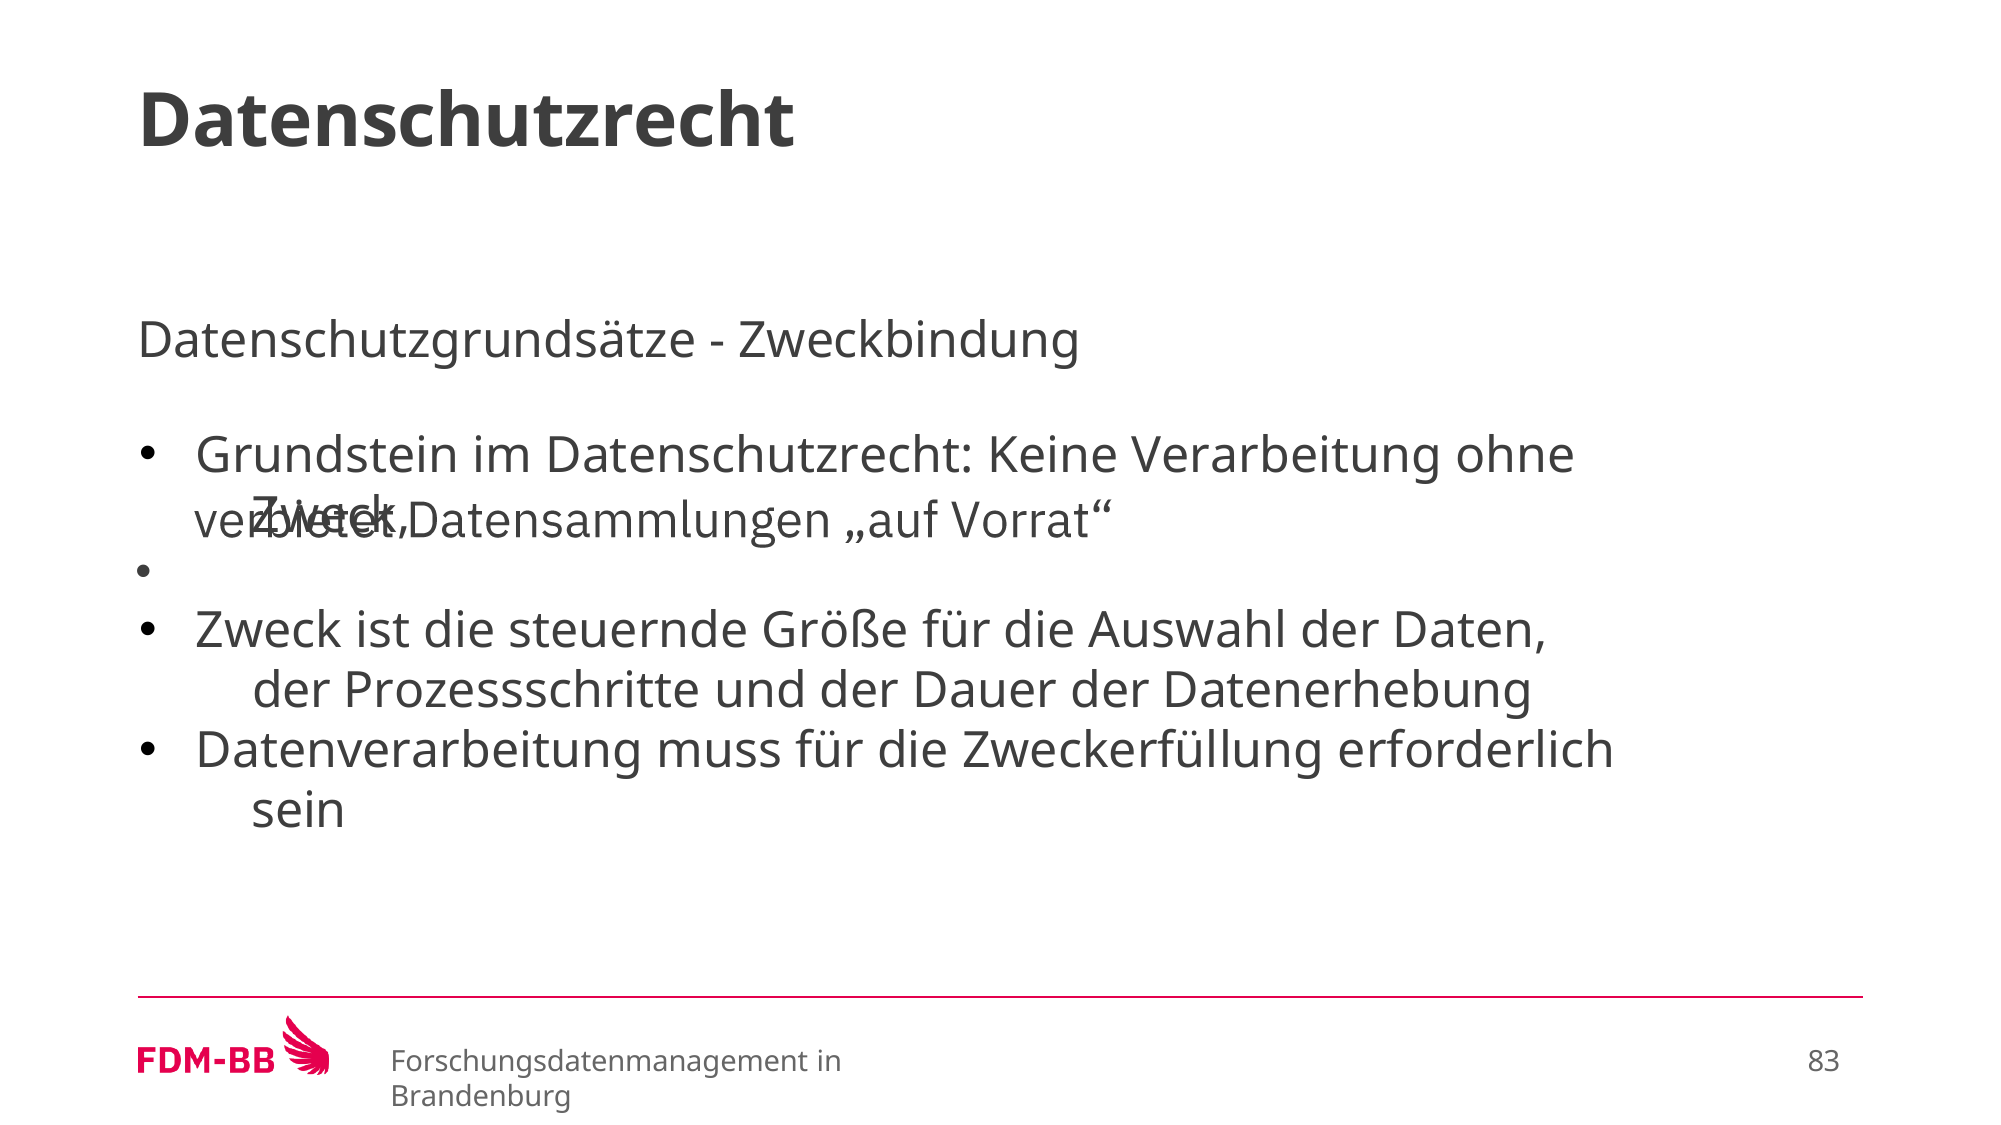

# Datenschutzrecht
Datenschutzgrundsätze - Zweckbindung
Grundstein im Datenschutzrecht: Keine Verarbeitung ohne Zweck,
Zweck ist die steuernde Größe für die Auswahl der Daten, der Prozessschritte und der Dauer der Datenerhebung
Datenverarbeitung muss für die Zweckerfüllung erforderlich sein
Forschungsdatenmanagement in Brandenburg
83